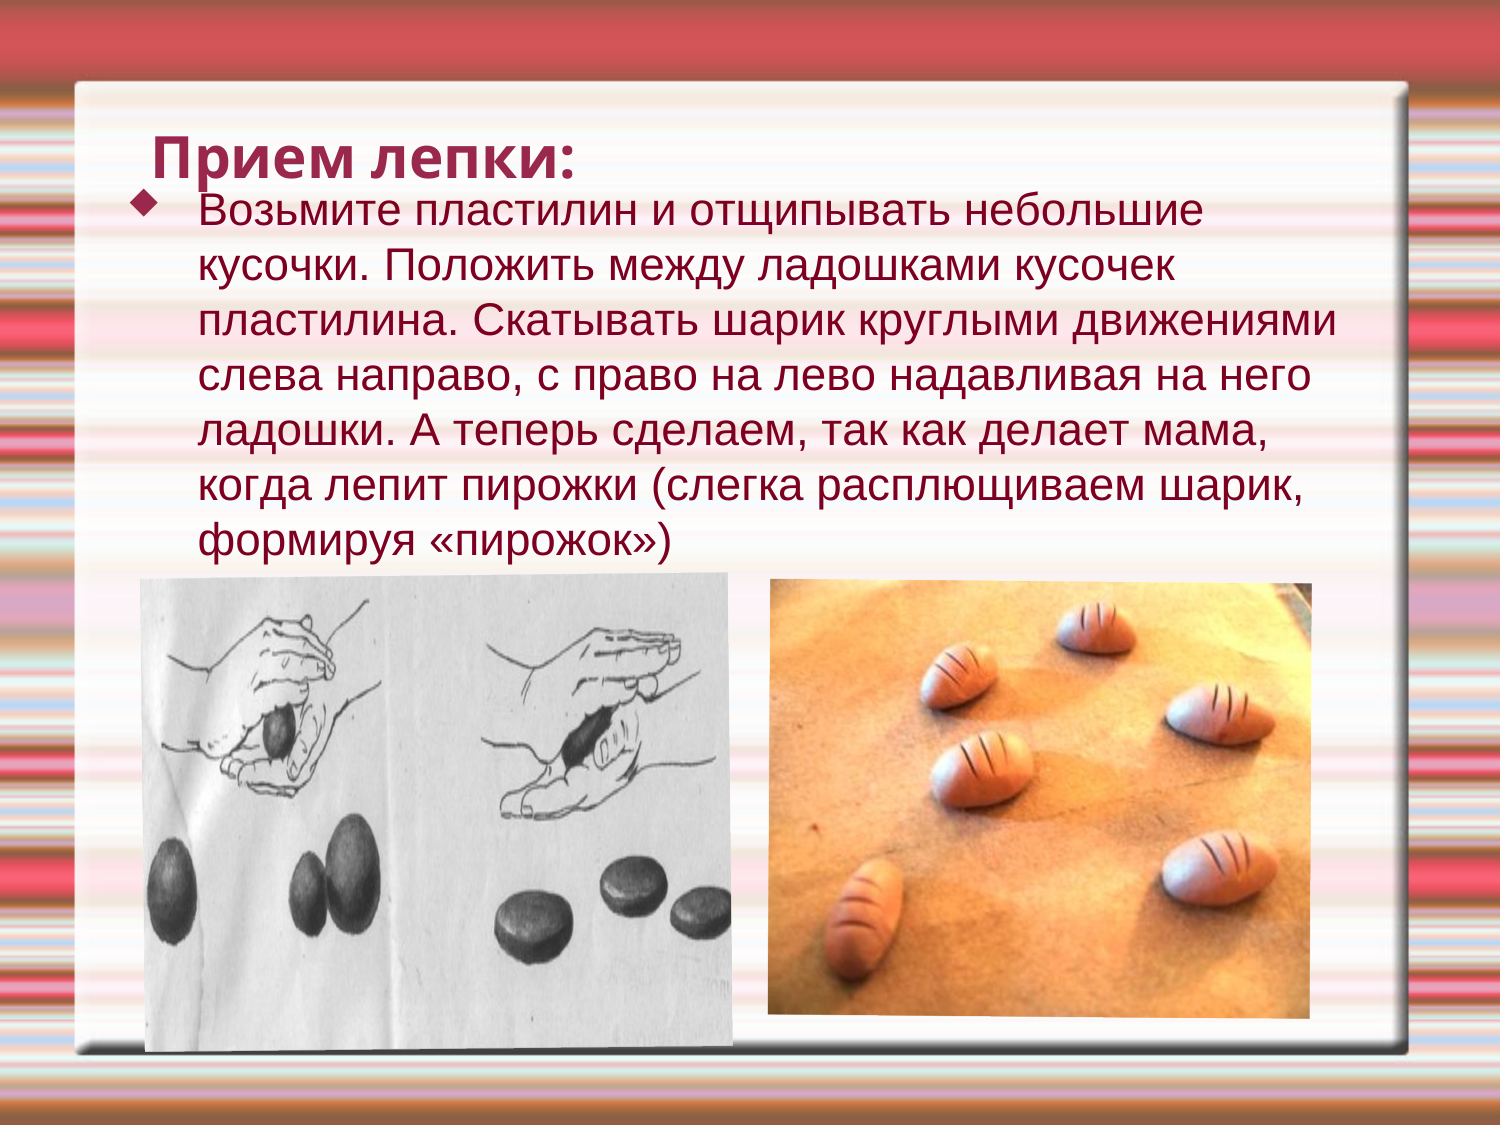

# Прием лепки:
Возьмите пластилин и отщипывать небольшие кусочки. Положить между ладошками кусочек пластилина. Скатывать шарик круглыми движениями слева направо, с право на лево надавливая на него ладошки. А теперь сделаем, так как делает мама, когда лепит пирожки (слегка расплющиваем шарик, формируя «пирожок»)